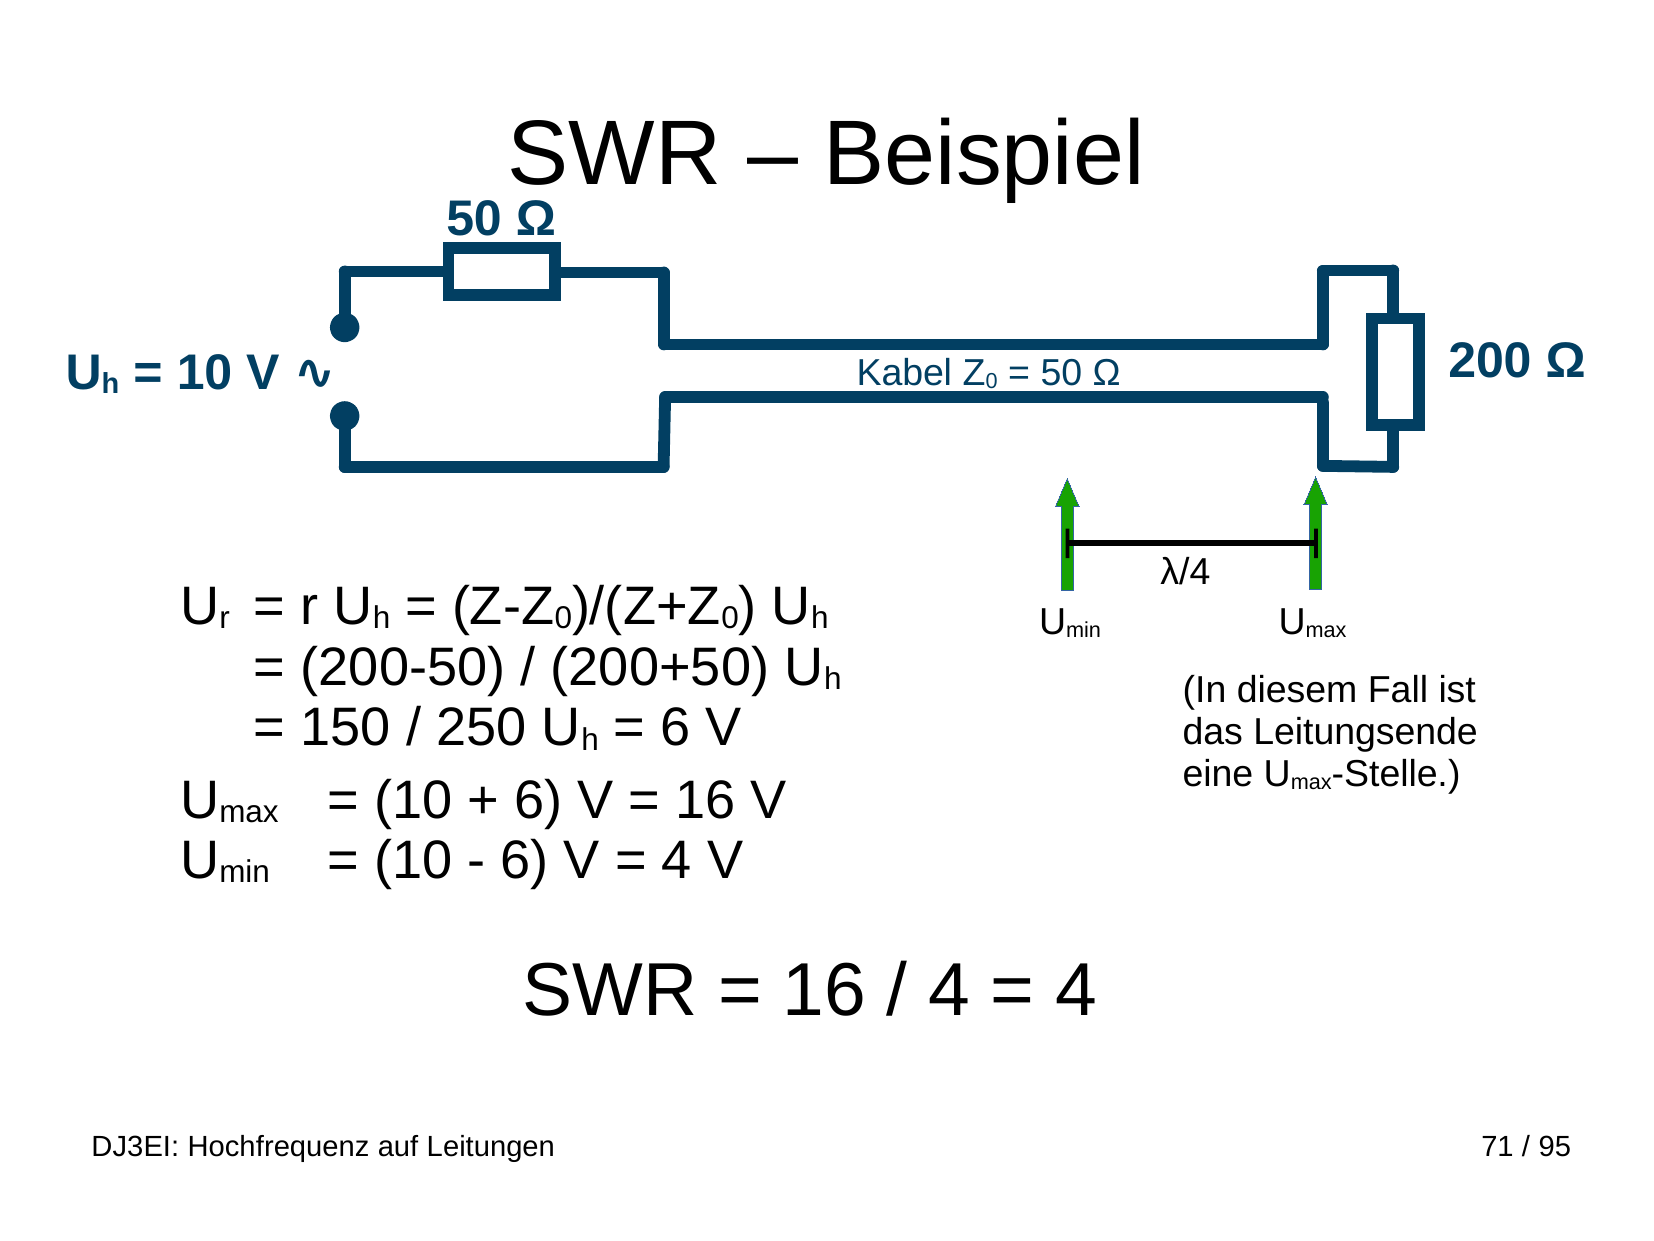

# SWR – Beispiel
50 Ω
 200 Ω
Uh = 10 V ∿
Kabel Z0 = 50 Ω
λ/4
Ur 	= r Uh = (Z-Z0)/(Z+Z0) Uh
	= (200-50) / (200+50) Uh
	= 150 / 250 Uh = 6 V
Umax	= (10 + 6) V = 16 V
Umin	= (10 - 6) V = 4 V
Umin
Umax
(In diesem Fall ist
das Leitungsende
eine Umax-Stelle.)
SWR = 16 / 4 = 4